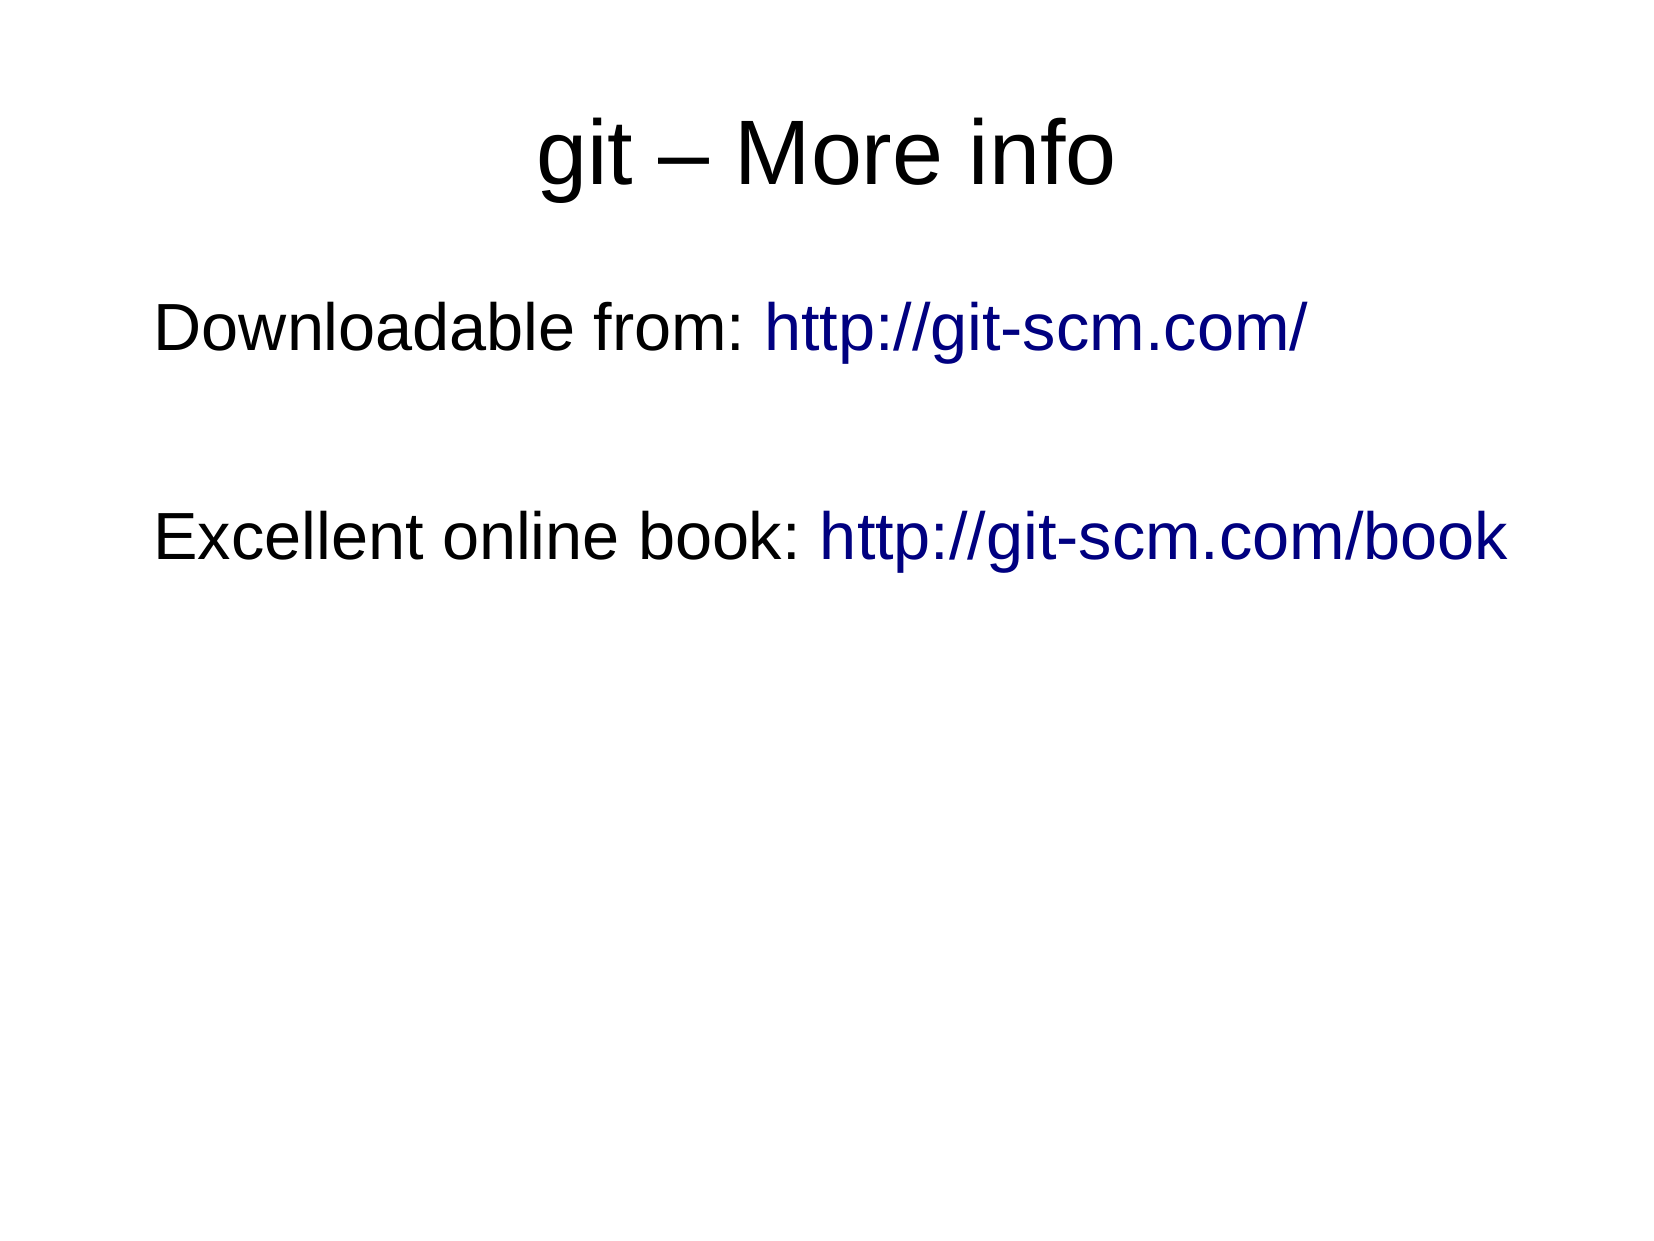

# git – More info
Downloadable from: http://git-scm.com/
Excellent online book: http://git-scm.com/book